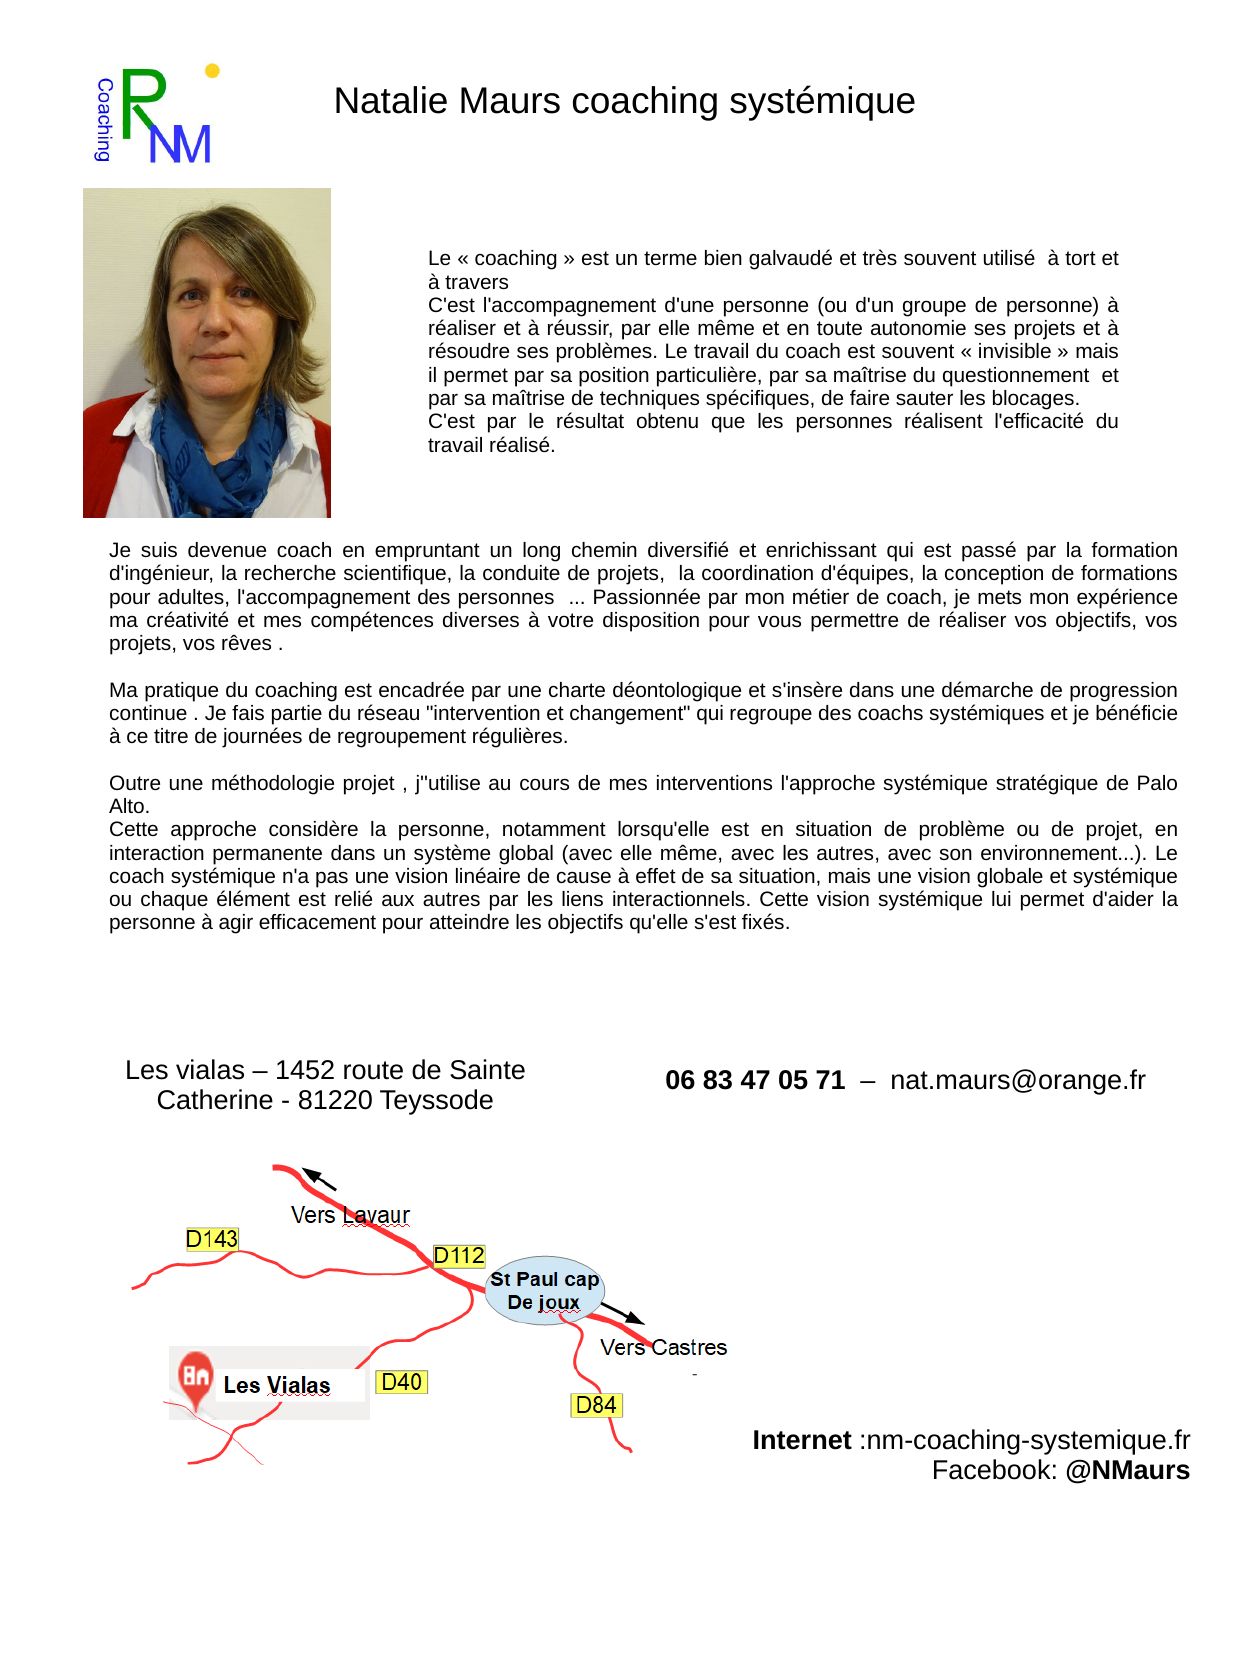

Natalie Maurs coaching systémique
Le « coaching » est un terme bien galvaudé et très souvent utilisé à tort et à travers
C'est l'accompagnement d'une personne (ou d'un groupe de personne) à réaliser et à réussir, par elle même et en toute autonomie ses projets et à résoudre ses problèmes. Le travail du coach est souvent « invisible » mais il permet par sa position particulière, par sa maîtrise du questionnement et par sa maîtrise de techniques spécifiques, de faire sauter les blocages.
C'est par le résultat obtenu que les personnes réalisent l'efficacité du travail réalisé.
Je suis devenue coach en empruntant un long chemin diversifié et enrichissant qui est passé par la formation d'ingénieur, la recherche scientifique, la conduite de projets, la coordination d'équipes, la conception de formations pour adultes, l'accompagnement des personnes ... Passionnée par mon métier de coach, je mets mon expérience ma créativité et mes compétences diverses à votre disposition pour vous permettre de réaliser vos objectifs, vos projets, vos rêves .
Ma pratique du coaching est encadrée par une charte déontologique et s'insère dans une démarche de progression continue . Je fais partie du réseau "intervention et changement" qui regroupe des coachs systémiques et je bénéficie à ce titre de journées de regroupement régulières.
Outre une méthodologie projet , j''utilise au cours de mes interventions l'approche systémique stratégique de Palo Alto.
Cette approche considère la personne, notamment lorsqu'elle est en situation de problème ou de projet, en interaction permanente dans un système global (avec elle même, avec les autres, avec son environnement...). Le coach systémique n'a pas une vision linéaire de cause à effet de sa situation, mais une vision globale et systémique ou chaque élément est relié aux autres par les liens interactionnels. Cette vision systémique lui permet d'aider la personne à agir efficacement pour atteindre les objectifs qu'elle s'est fixés.
Les vialas – 1452 route de Sainte Catherine - 81220 Teyssode
06 83 47 05 71 – nat.maurs@orange.fr
Internet :nm-coaching-systemique.fr
Facebook: @NMaurs